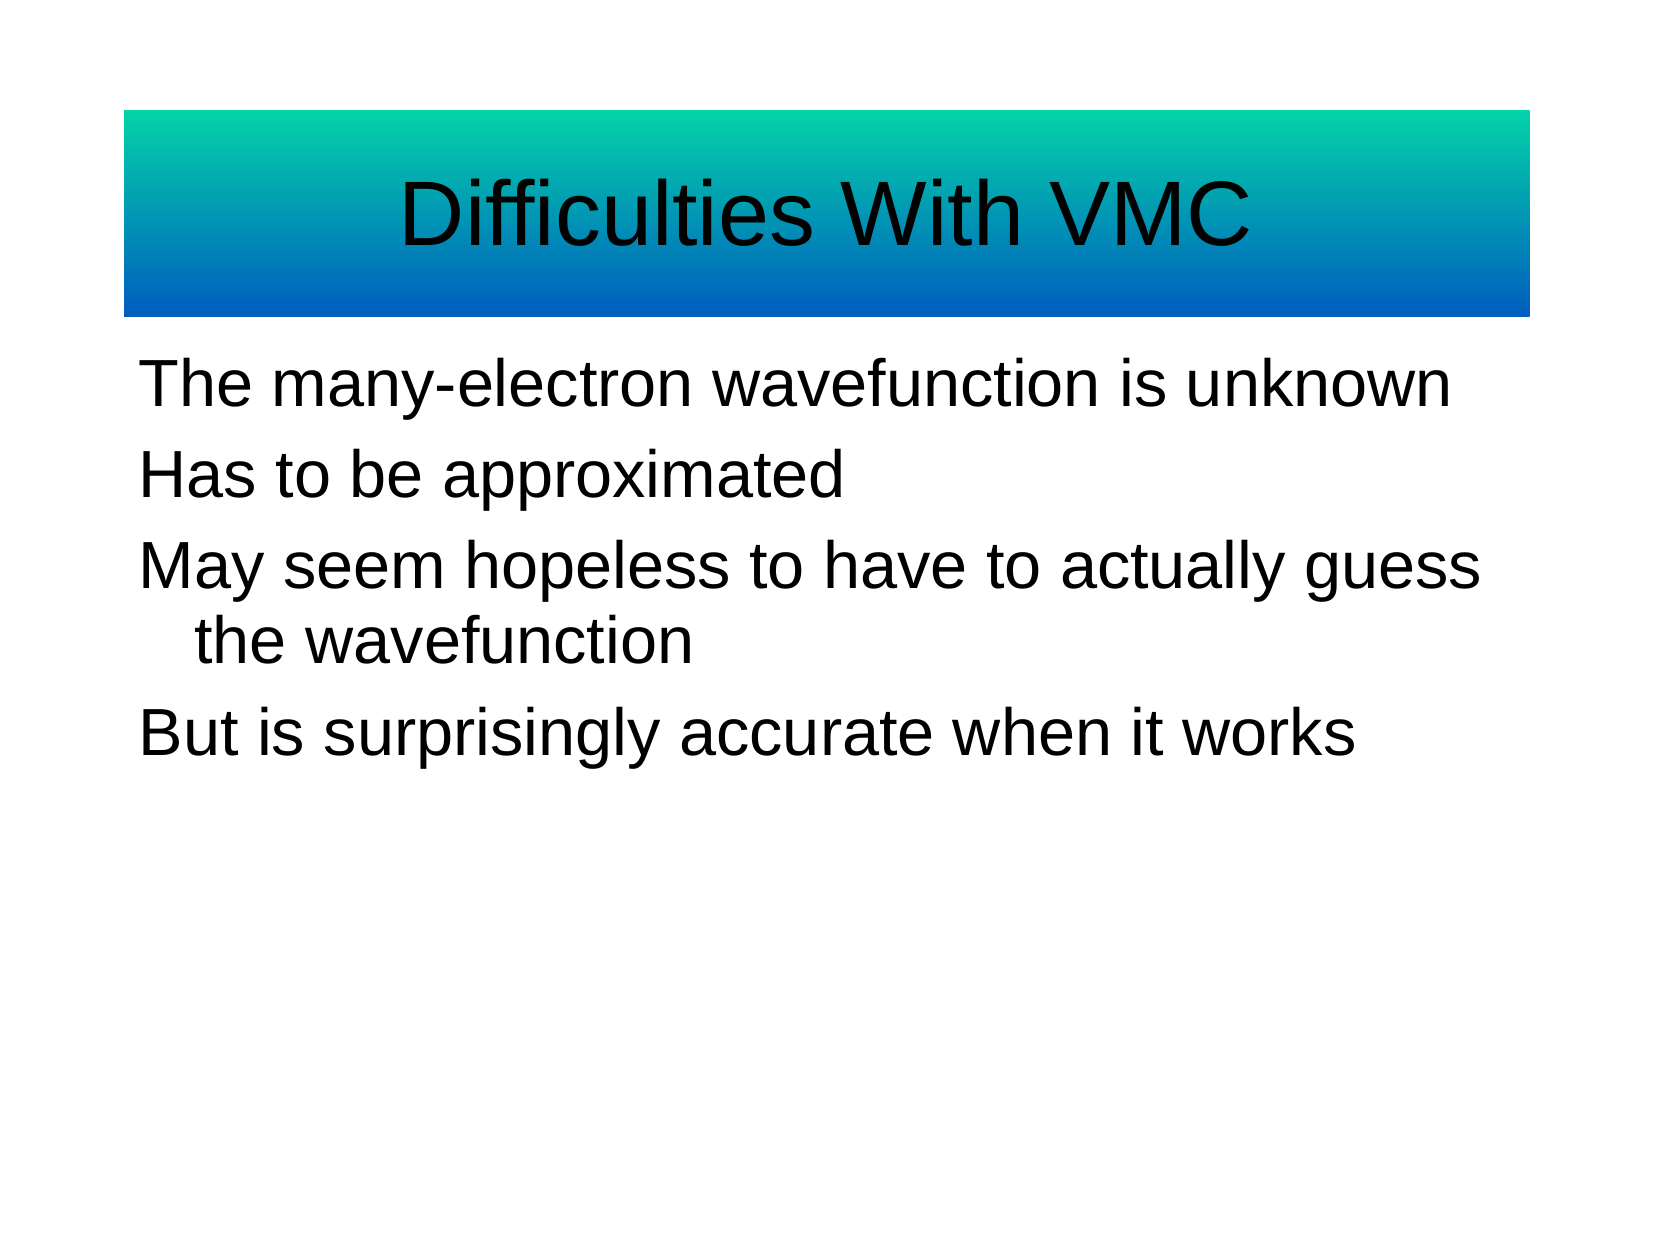

# Difficulties With VMC
The many-electron wavefunction is unknown
Has to be approximated
May seem hopeless to have to actually guess the wavefunction
But is surprisingly accurate when it works